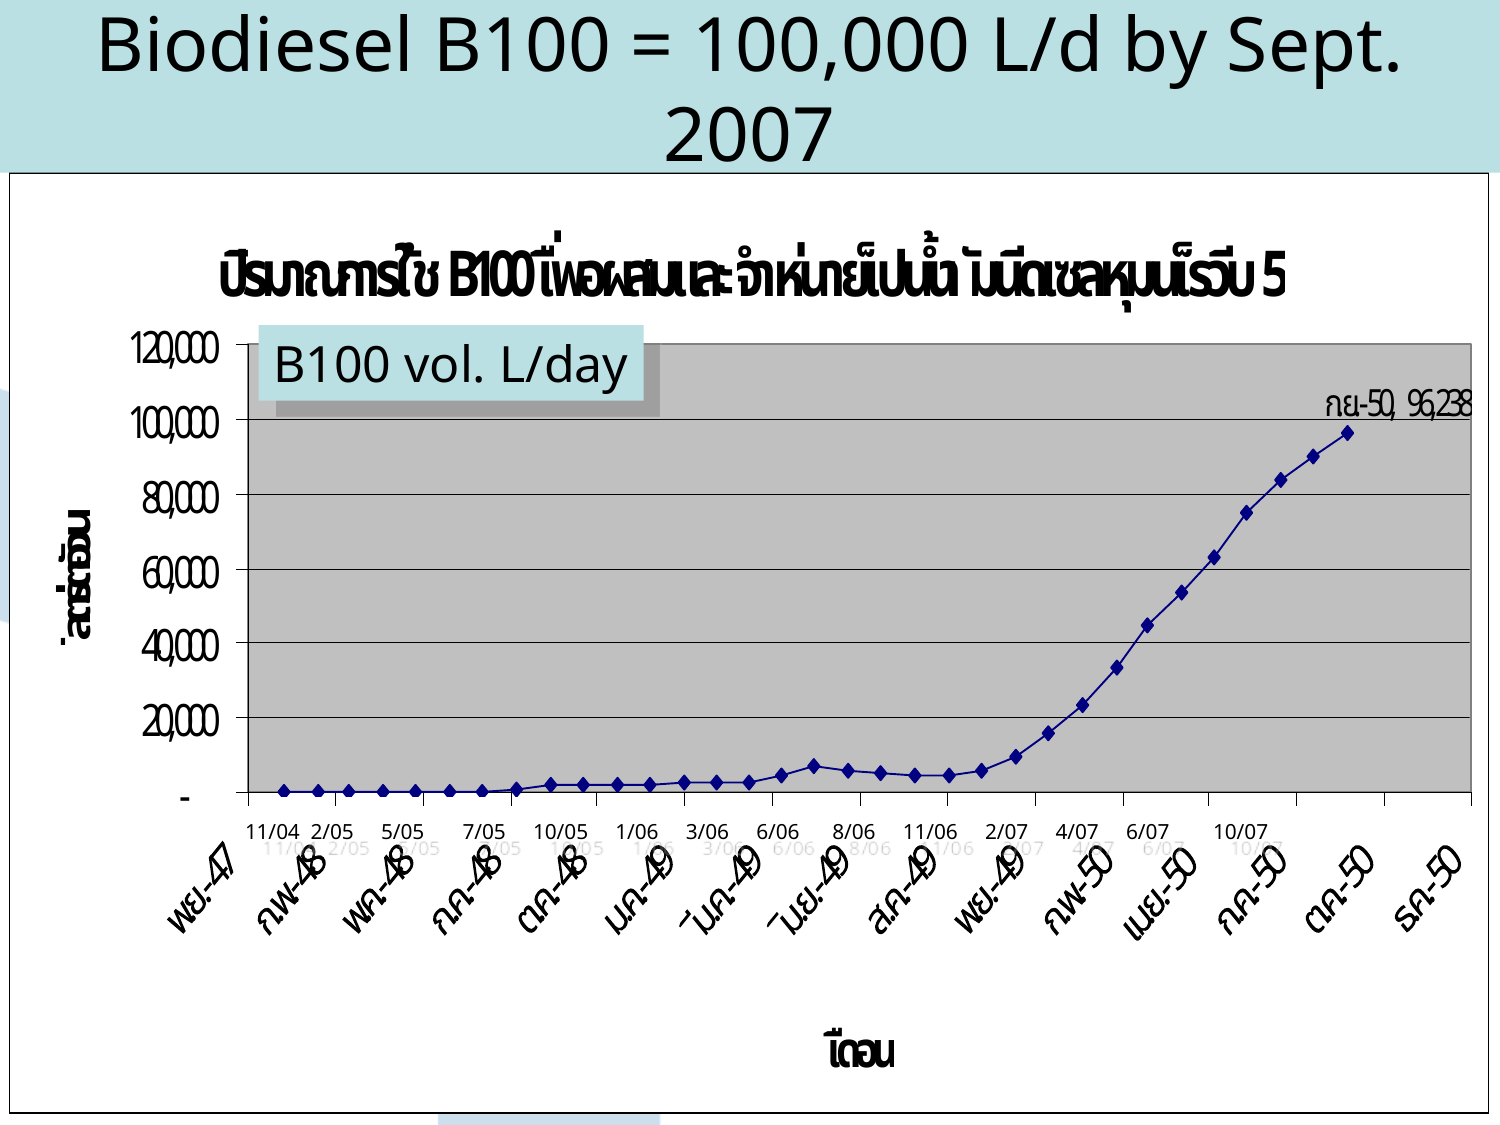

# Biodiesel B100 = 100,000 L/d by Sept. 2007
B100 vol. L/day
11/04 2/05 5/05 7/05 10/05 1/06 3/06 6/06 8/06 11/06 2/07 4/07 6/07 10/07